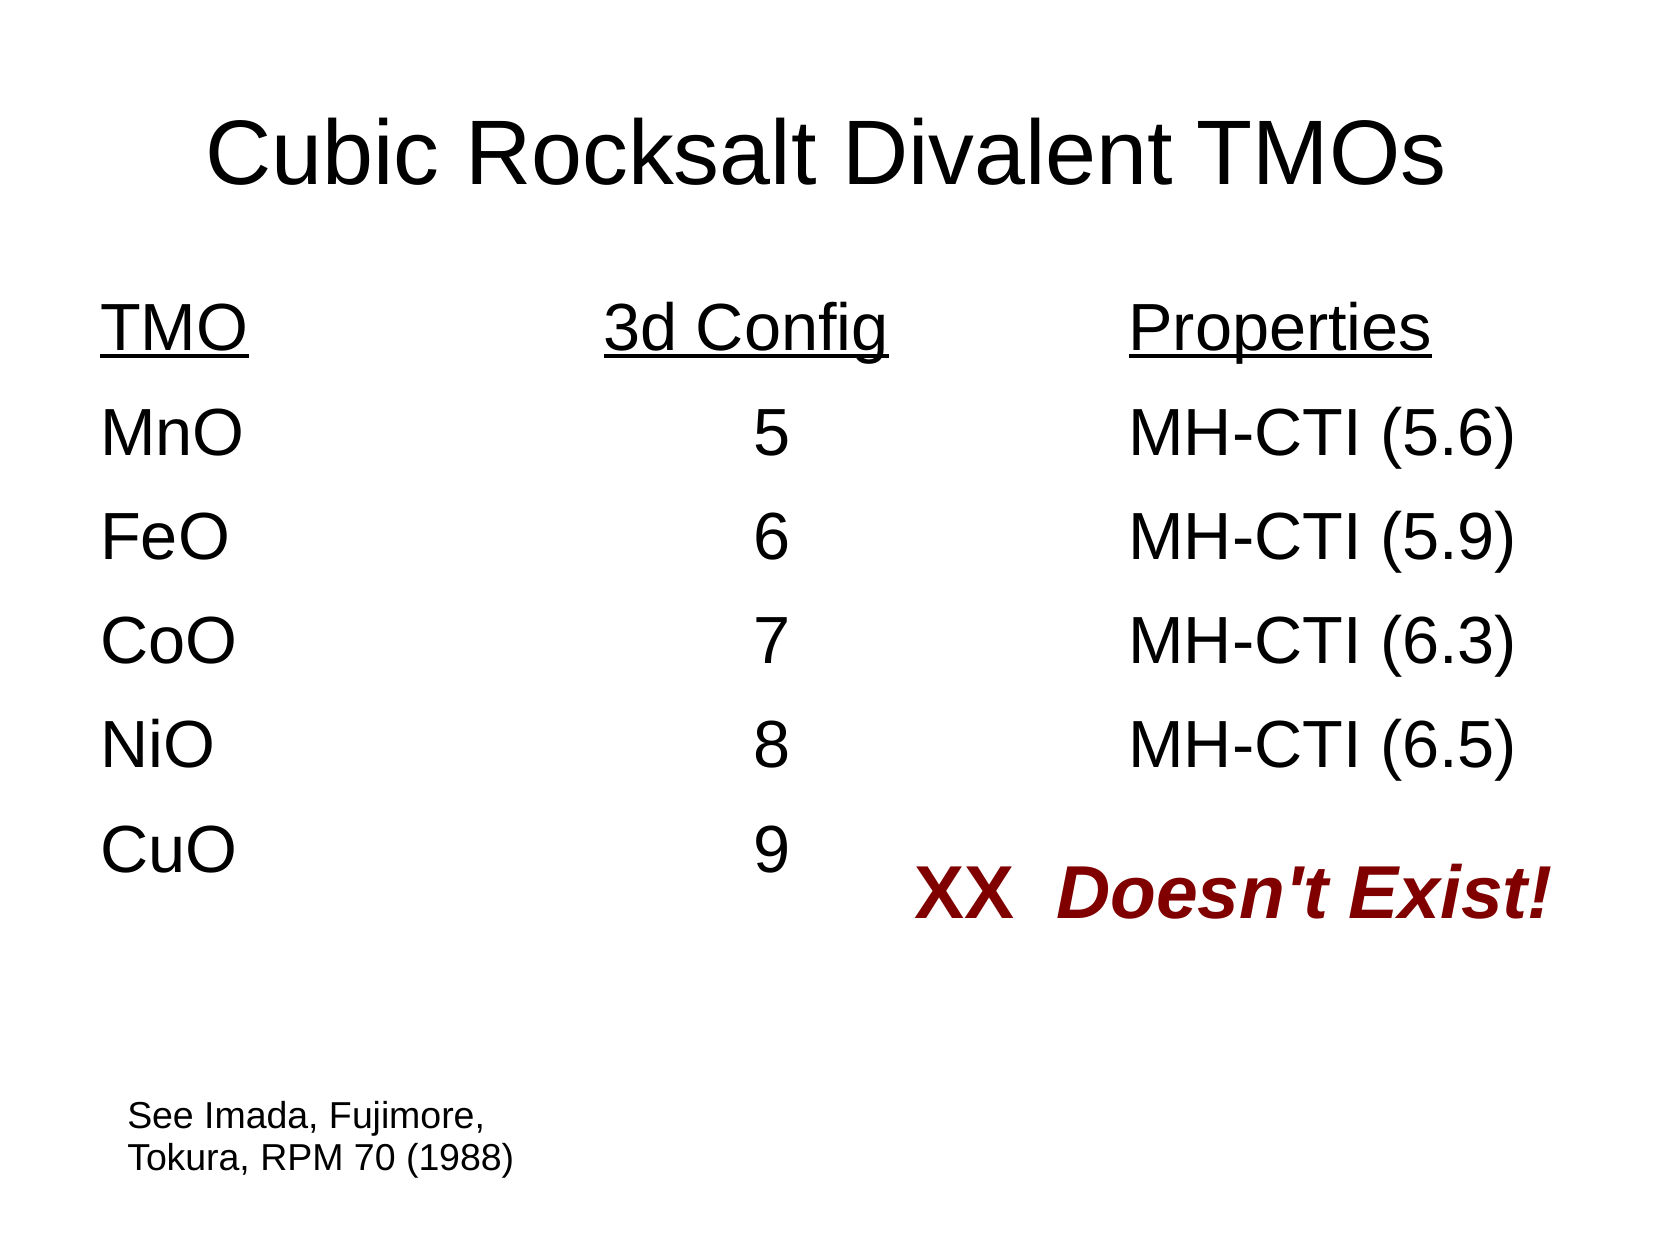

# Cubic Rocksalt Divalent TMOs
TMO					3d Config				Properties
MnO							5					MH-CTI (5.6)
FeO							6					MH-CTI (5.9)
CoO							7					MH-CTI (6.3)
NiO								8					MH-CTI (6.5)
CuO							9
XX Doesn't Exist!
See Imada, Fujimore, Tokura, RPM 70 (1988)